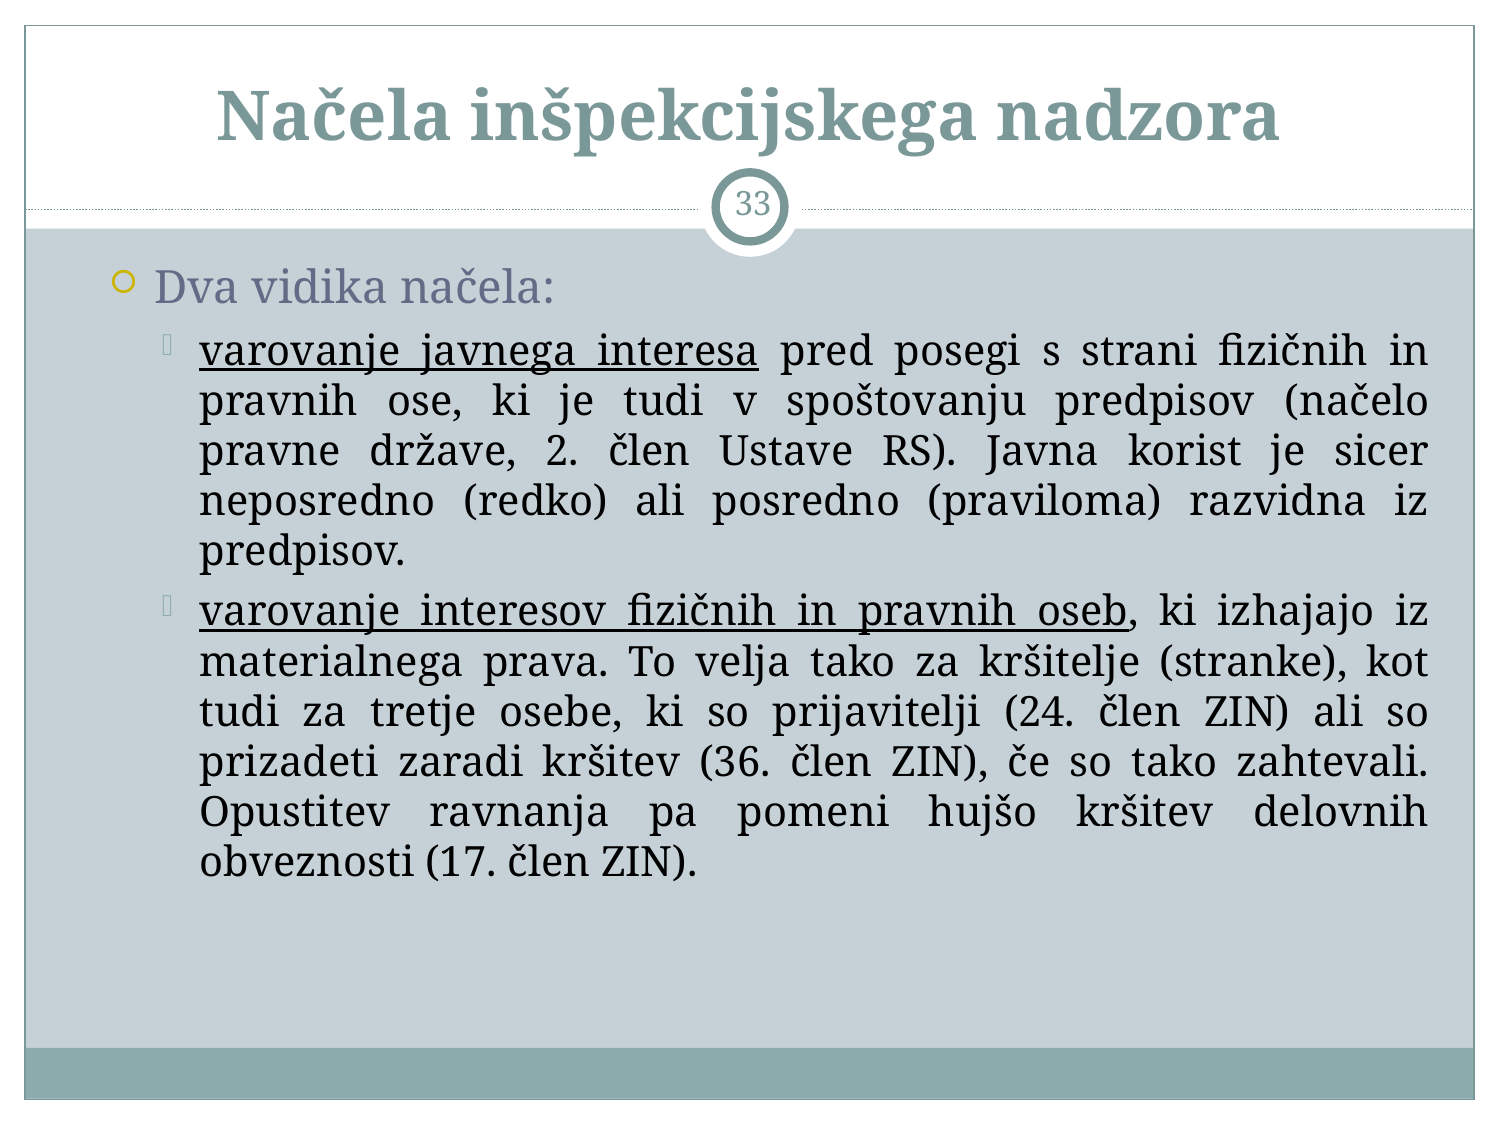

# Načela inšpekcijskega nadzora
Dva vidika načela:
varovanje javnega interesa pred posegi s strani fizičnih in pravnih ose, ki je tudi v spoštovanju predpisov (načelo pravne države, 2. člen Ustave RS). Javna korist je sicer neposredno (redko) ali posredno (praviloma) razvidna iz predpisov.
varovanje interesov fizičnih in pravnih oseb, ki izhajajo iz materialnega prava. To velja tako za kršitelje (stranke), kot tudi za tretje osebe, ki so prijavitelji (24. člen ZIN) ali so prizadeti zaradi kršitev (36. člen ZIN), če so tako zahtevali. Opustitev ravnanja pa pomeni hujšo kršitev delovnih obveznosti (17. člen ZIN).